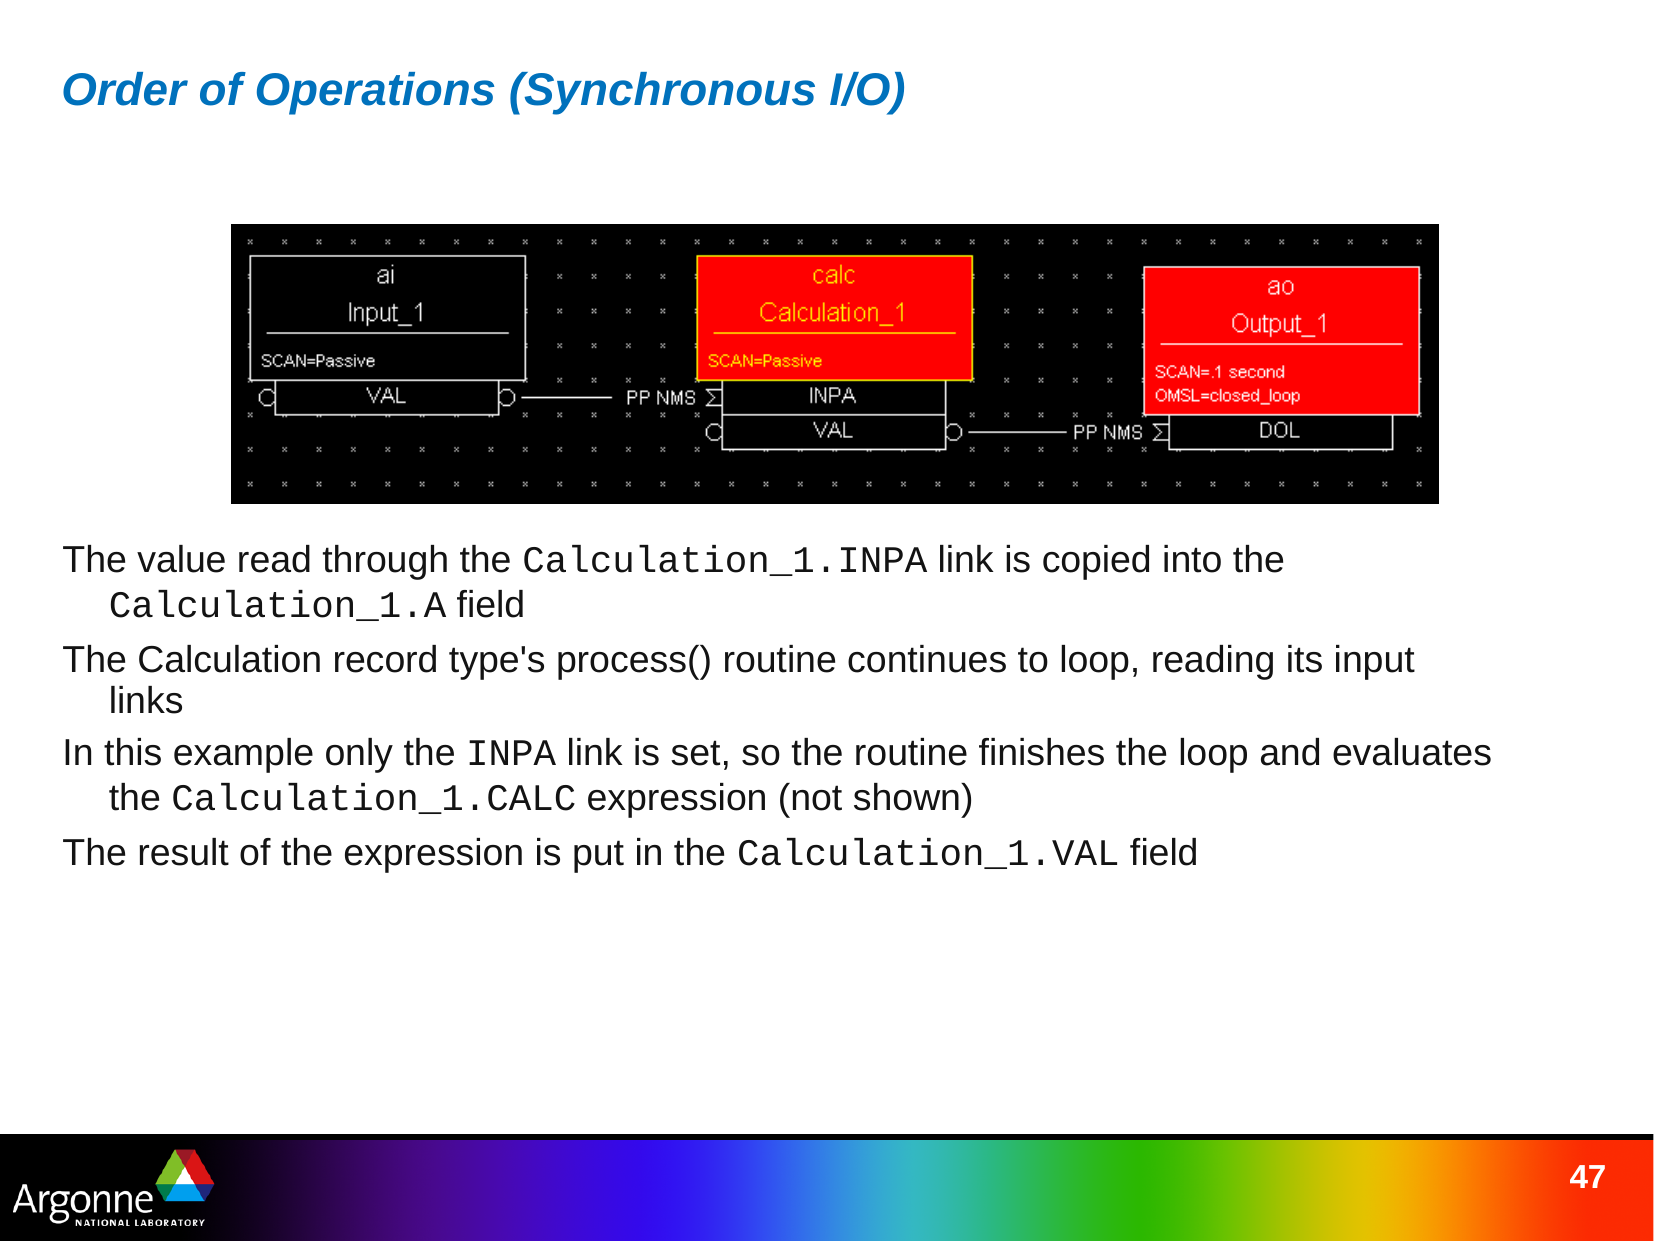

# Order of Operations (Synchronous I/O)
The value read through the Calculation_1.INPA link is copied into the Calculation_1.A field
The Calculation record type's process() routine continues to loop, reading its input links
In this example only the INPA link is set, so the routine finishes the loop and evaluates the Calculation_1.CALC expression (not shown)
The result of the expression is put in the Calculation_1.VAL field
47